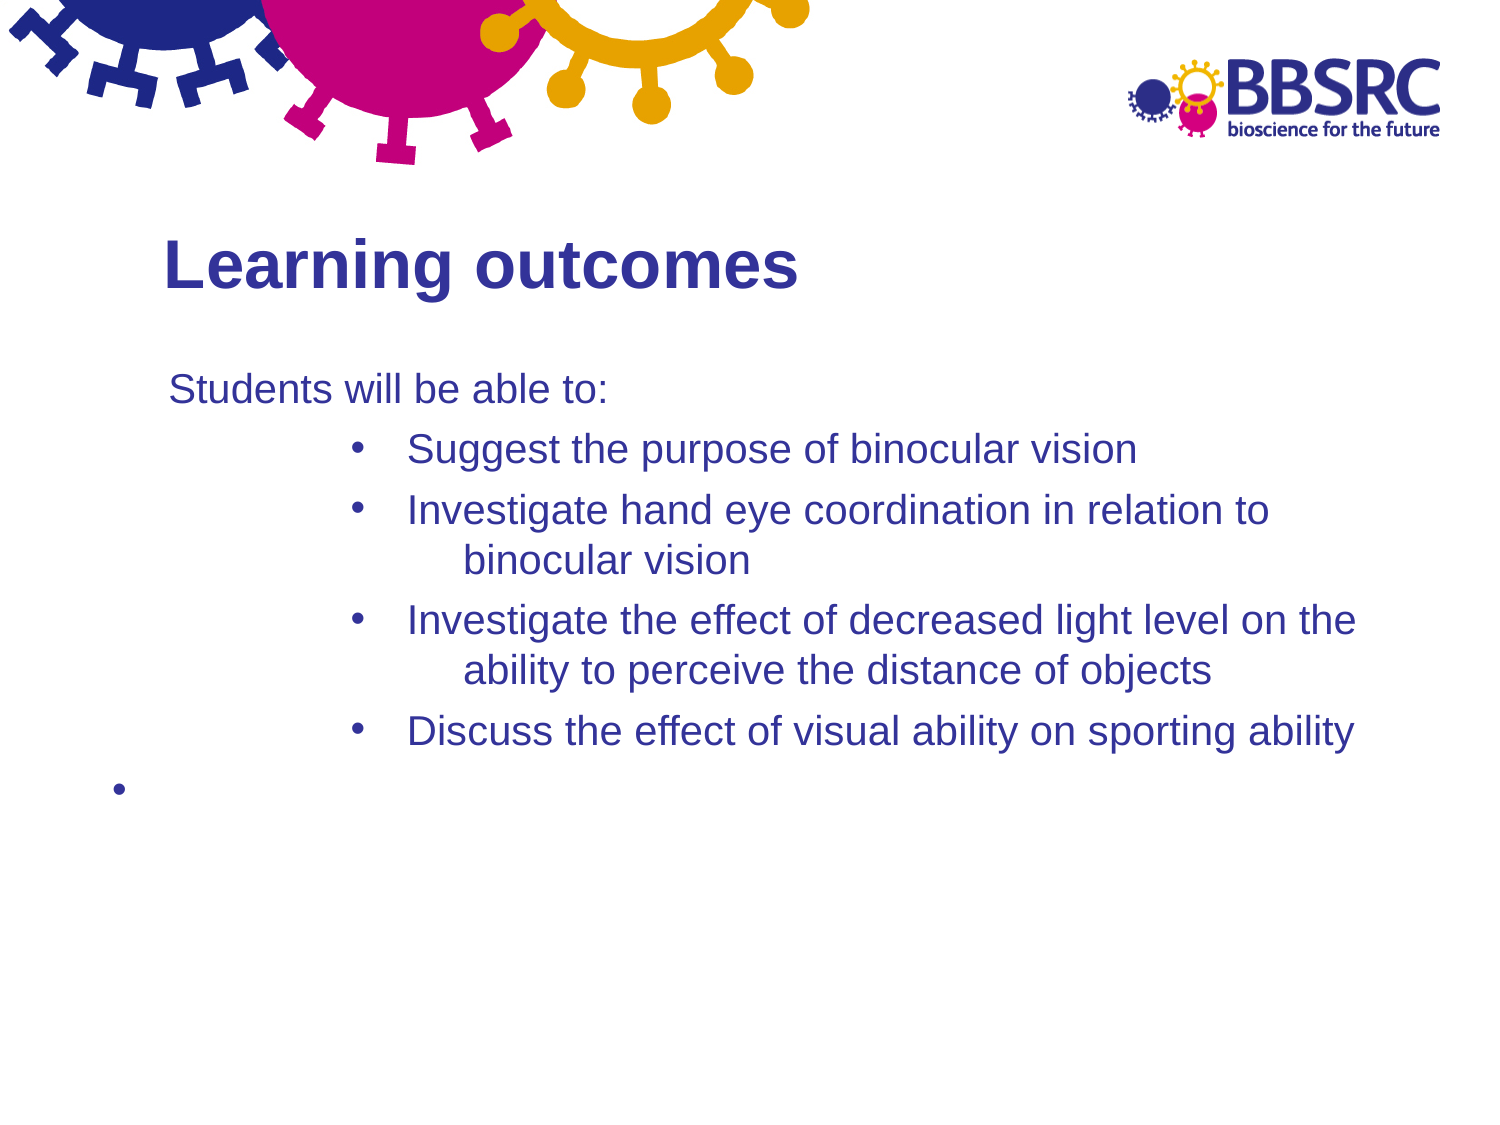

# Learning outcomes
Students will be able to:
Suggest the purpose of binocular vision
Investigate hand eye coordination in relation to binocular vision
Investigate the effect of decreased light level on the ability to perceive the distance of objects
Discuss the effect of visual ability on sporting ability